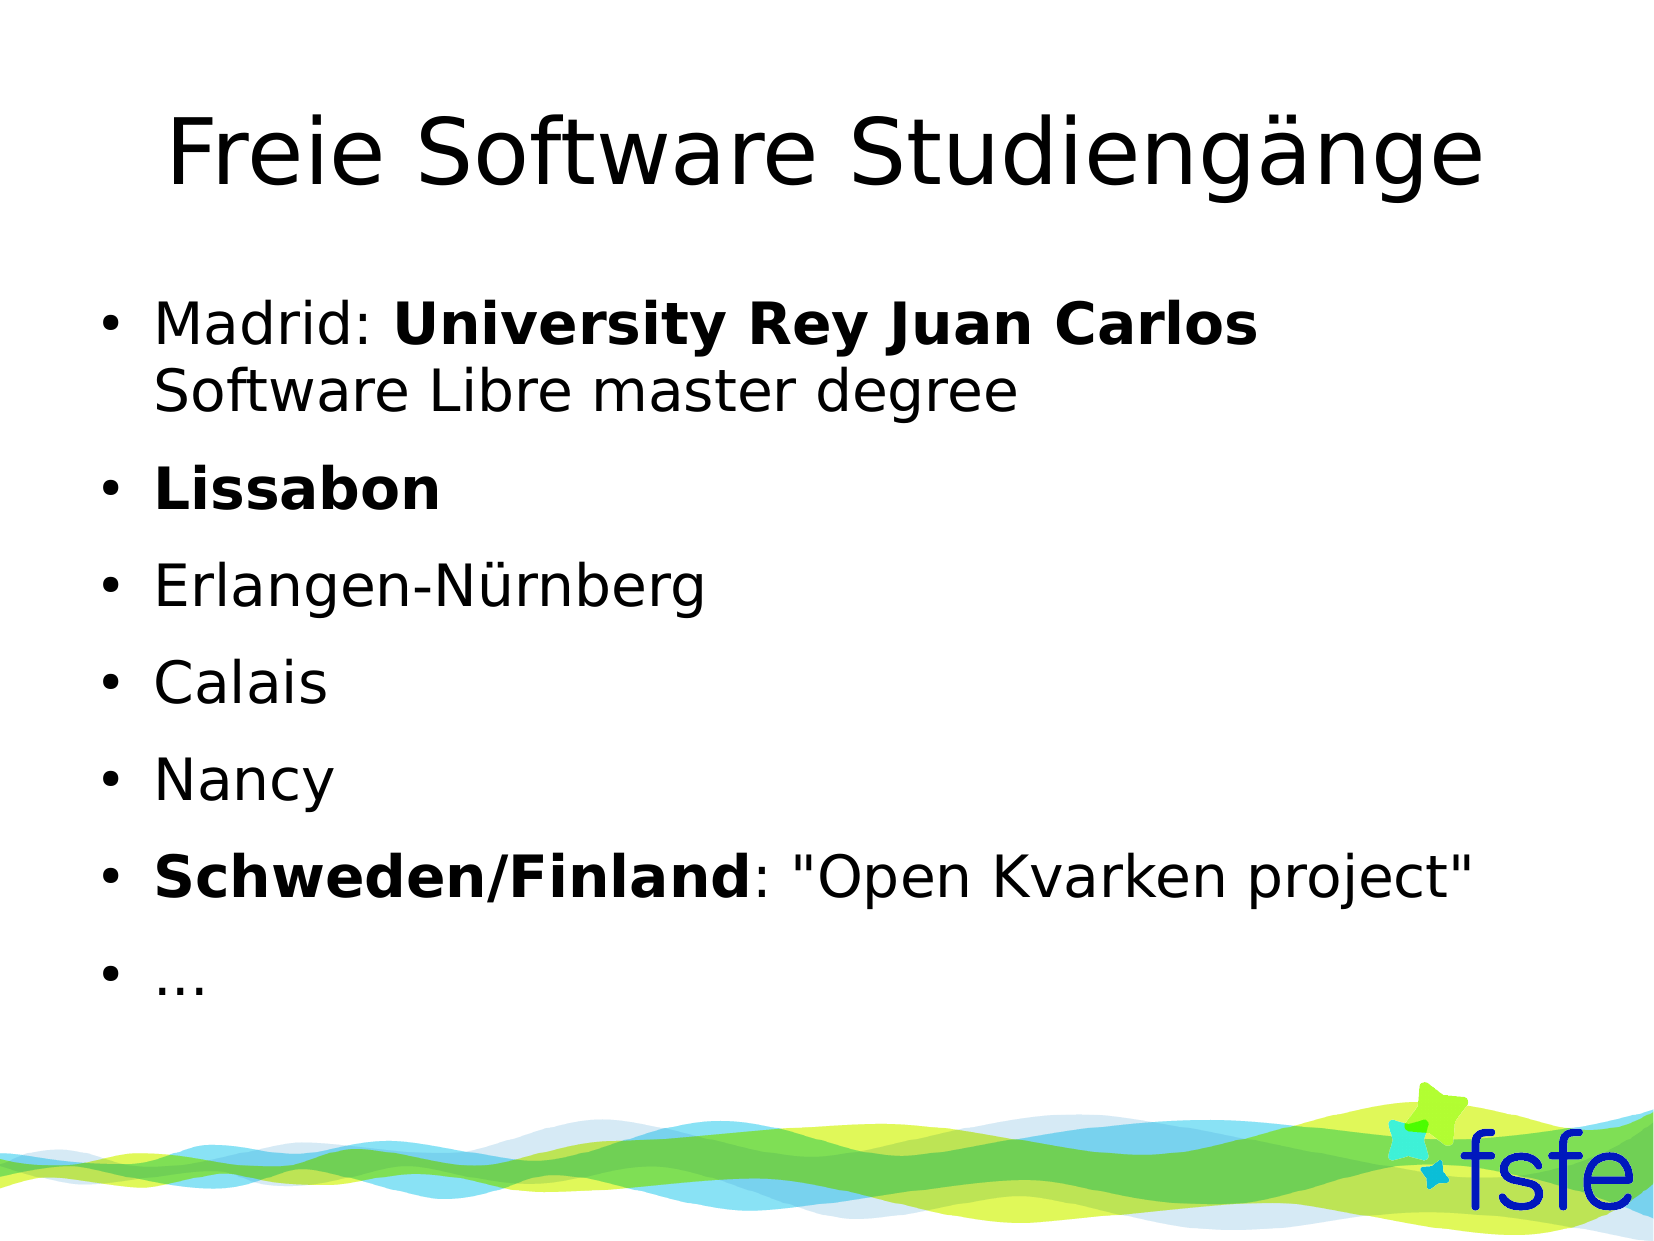

# Freie Software Studiengänge
Madrid: University Rey Juan Carlos Software Libre master degree
Lissabon
Erlangen-Nürnberg
Calais
Nancy
Schweden/Finland: "Open Kvarken project"
...